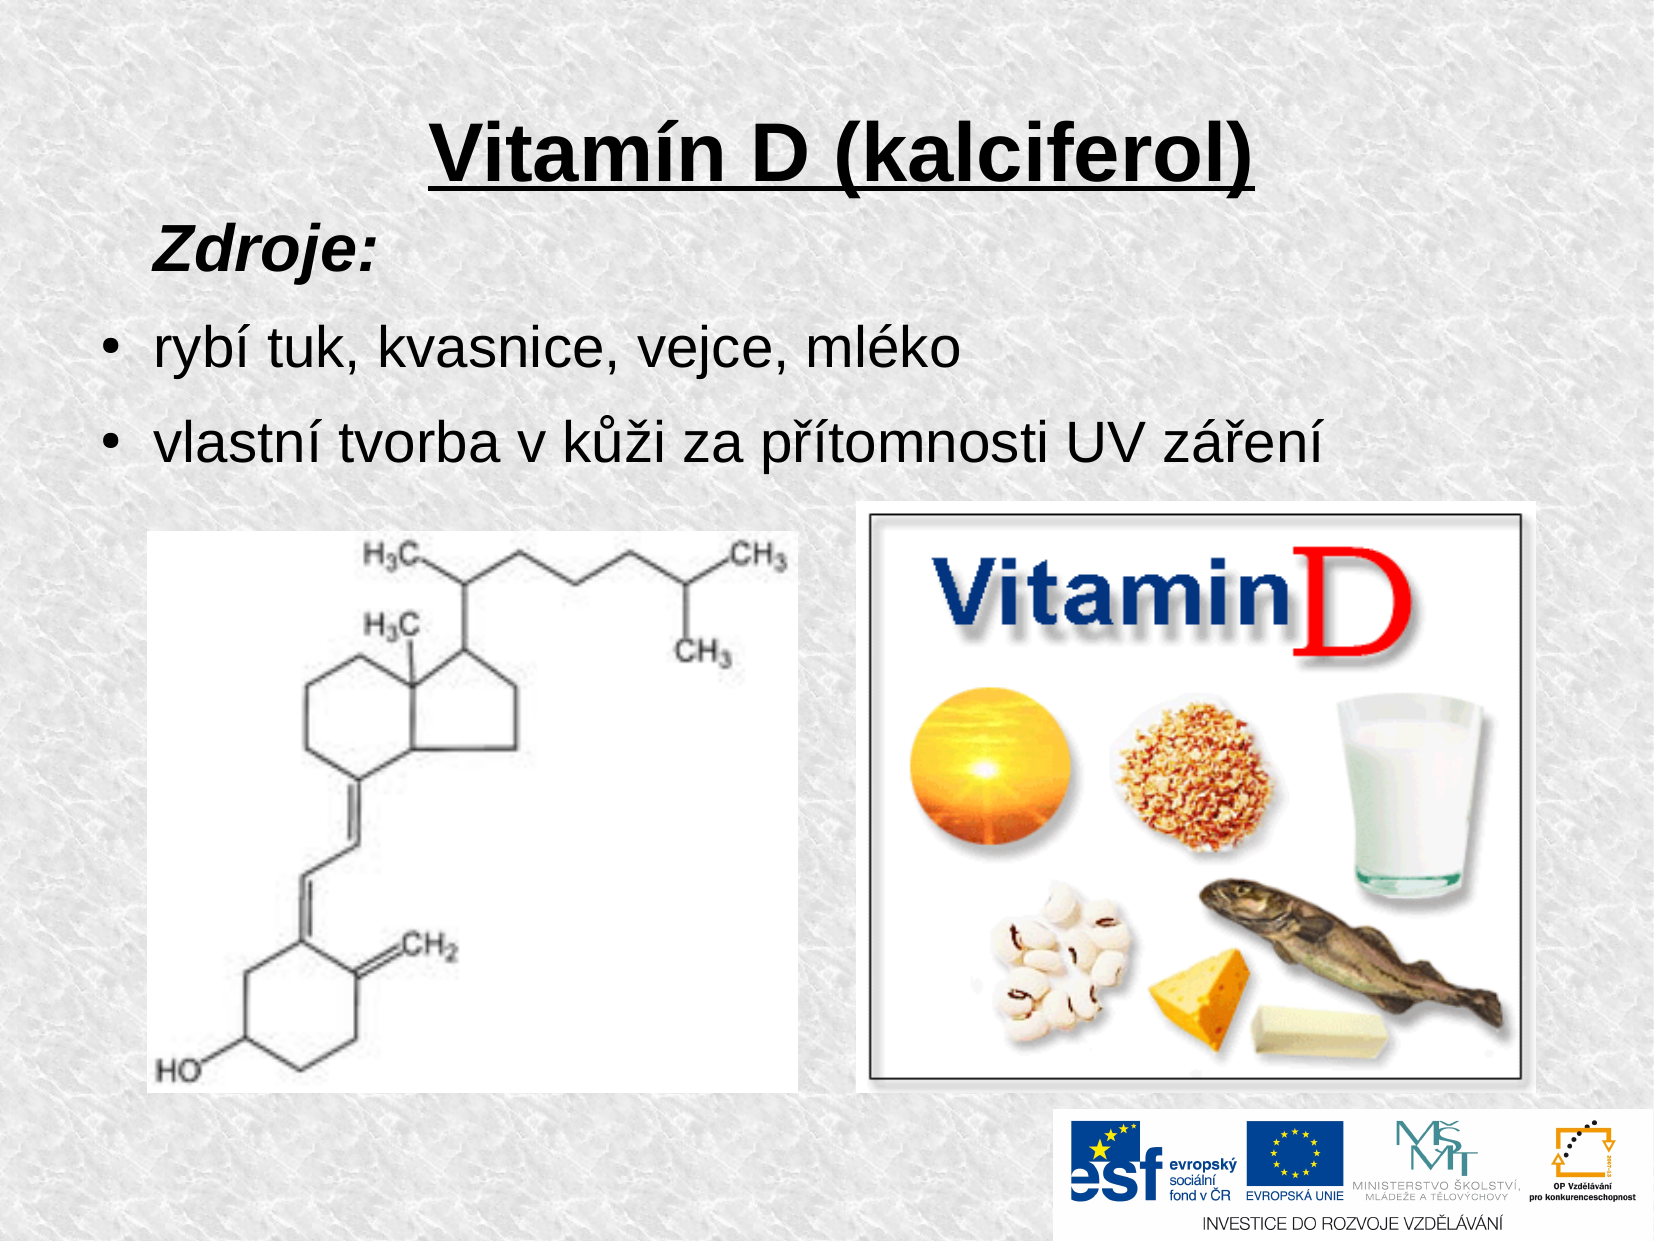

# Vitamín D (kalciferol)
Zdroje:
rybí tuk, kvasnice, vejce, mléko
vlastní tvorba v kůži za přítomnosti UV záření